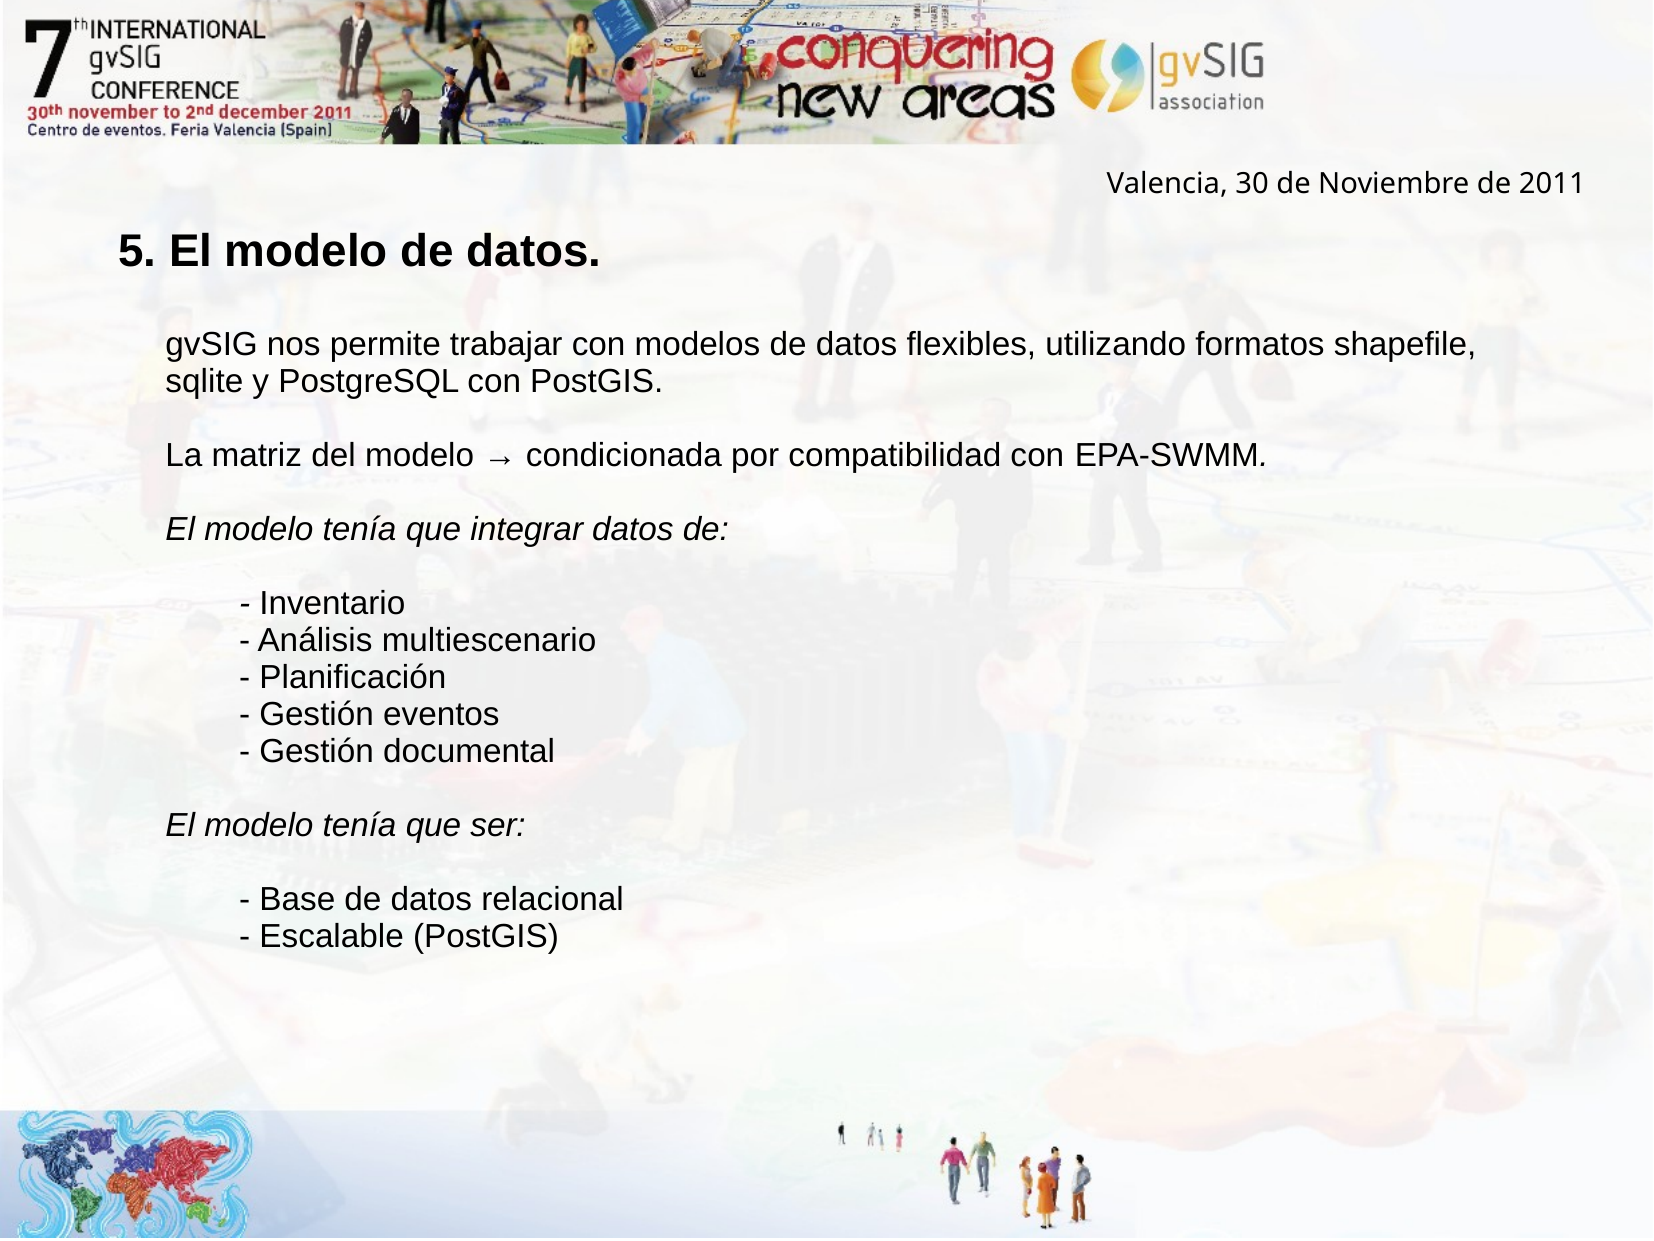

# Valencia, 30 de Noviembre de 2011
5. El modelo de datos.
gvSIG nos permite trabajar con modelos de datos flexibles, utilizando formatos shapefile, sqlite y PostgreSQL con PostGIS.
La matriz del modelo → condicionada por compatibilidad con EPA-SWMM.
El modelo tenía que integrar datos de:
	- Inventario
	- Análisis multiescenario
	- Planificación
	- Gestión eventos
	- Gestión documental
El modelo tenía que ser:
	- Base de datos relacional
	- Escalable (PostGIS)